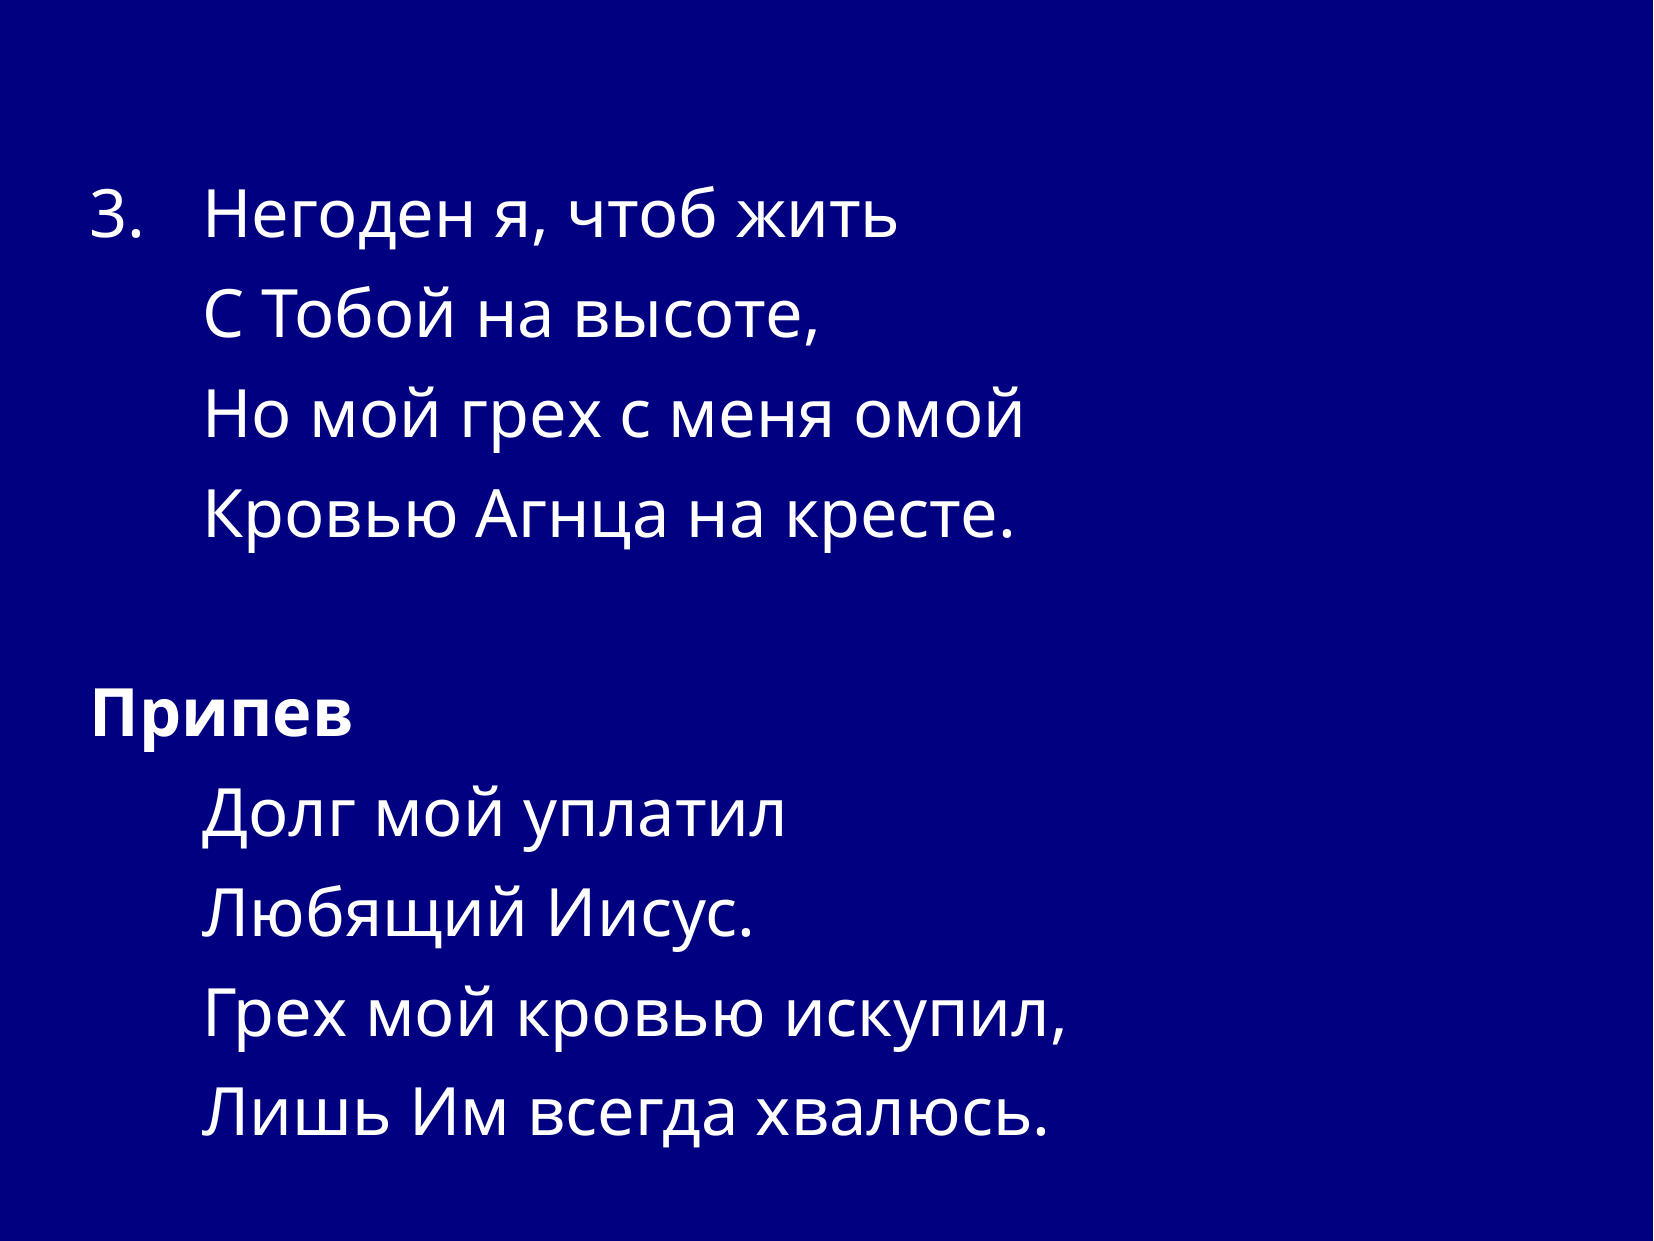

3.	Негоден я, чтоб жить
	С Тобой на высоте,
	Но мой грех с меня омой
	Кровью Агнца на кресте.
Припев
	Долг мой уплатил
	Любящий Иисус.
	Грех мой кровью искупил,
	Лишь Им всегда хвалюсь.